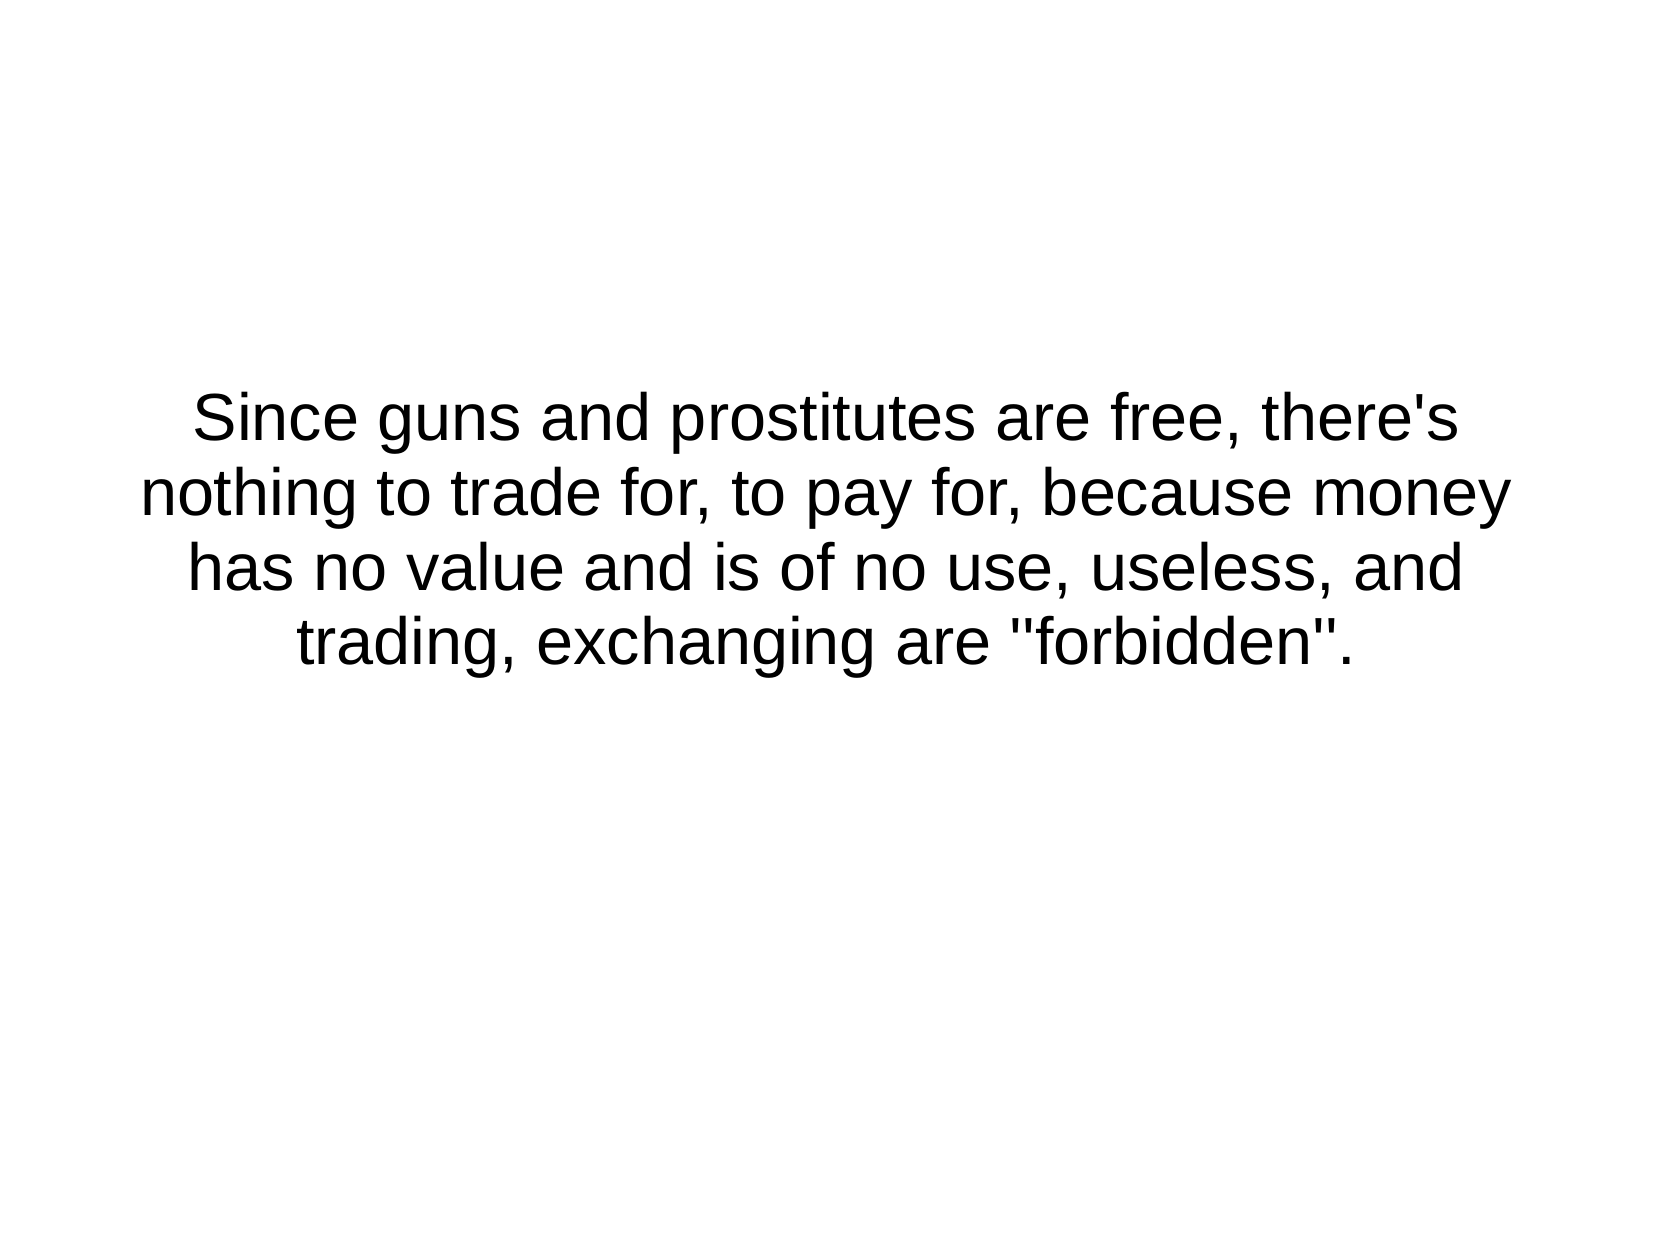

# Since guns and prostitutes are free, there's nothing to trade for, to pay for, because money has no value and is of no use, useless, and trading, exchanging are ''forbidden''.